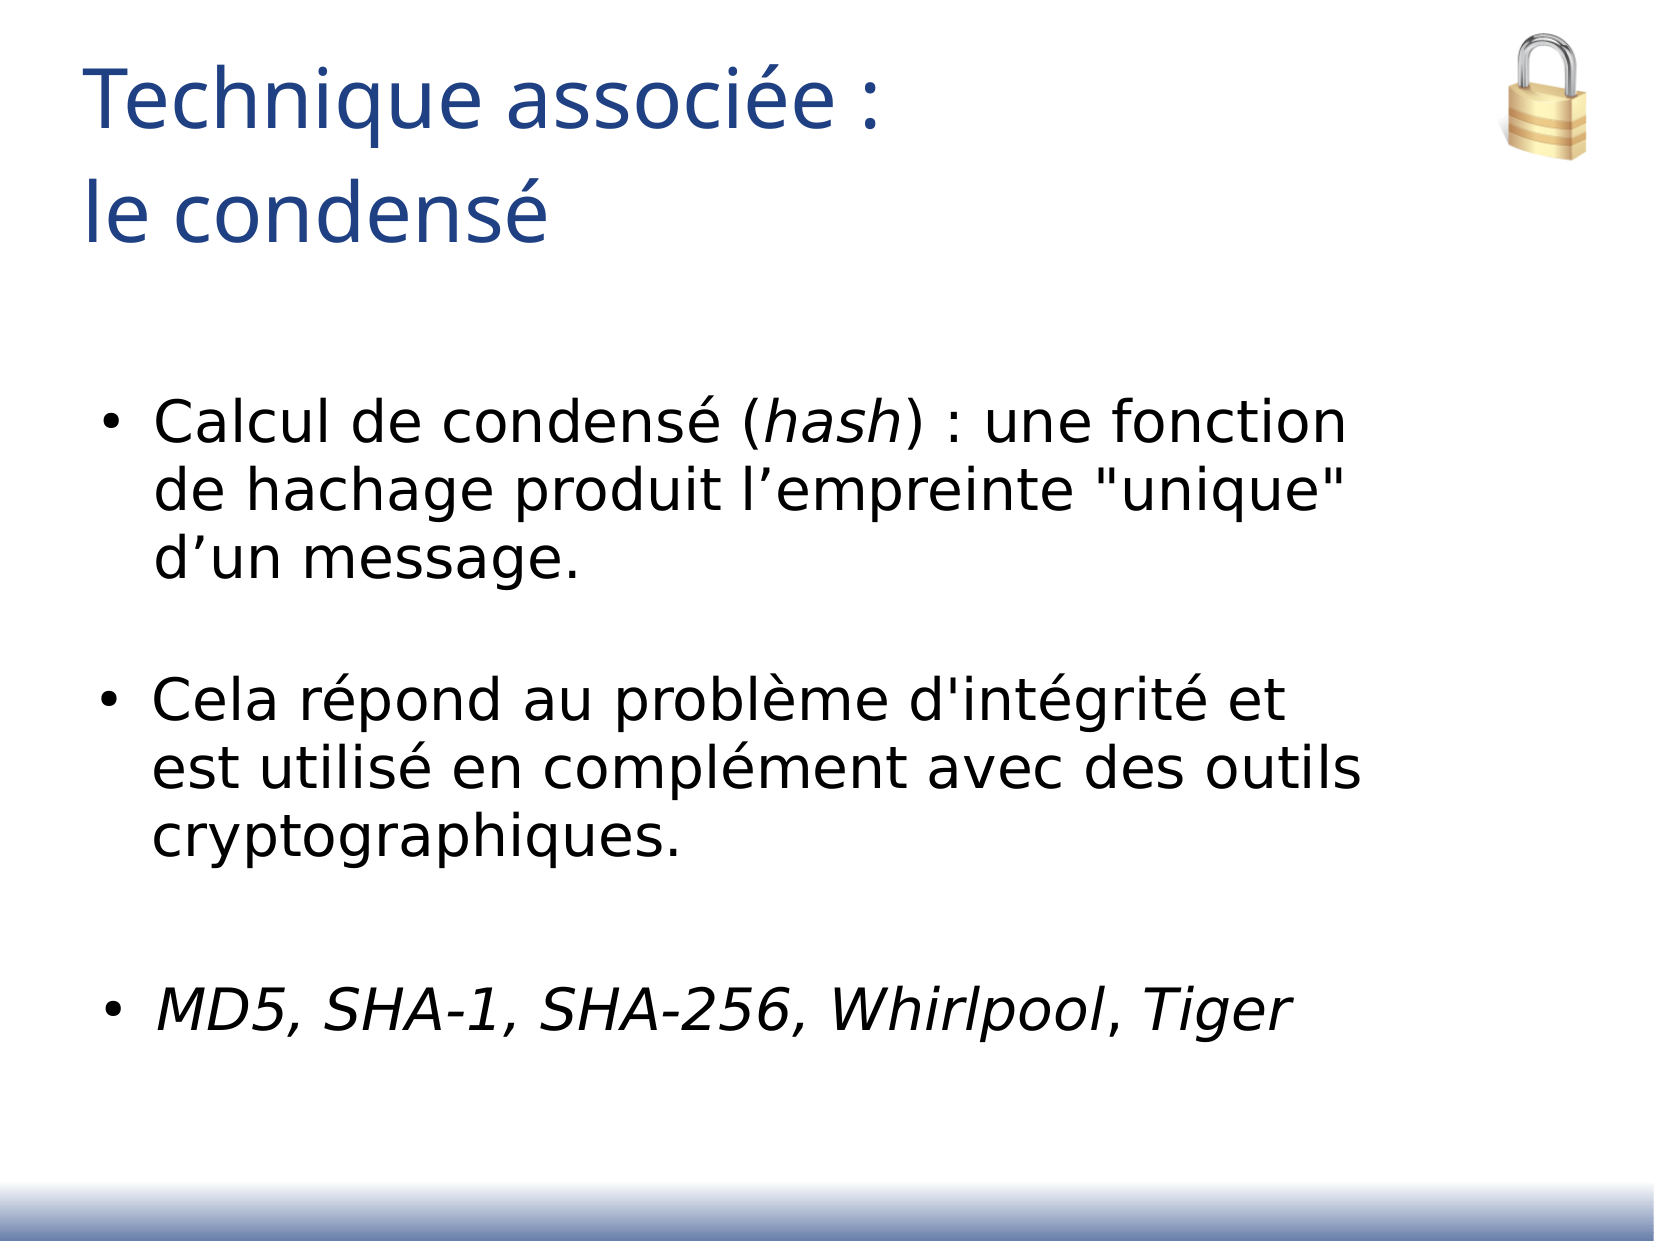

# Technique associée : le condensé
Calcul de condensé (hash) : une fonction
de hachage produit l’empreinte "unique"
d’un message.
Cela répond au problème d'intégrité et
est utilisé en complément avec des outils cryptographiques.
MD5, SHA-1, SHA-256, Whirlpool, Tiger